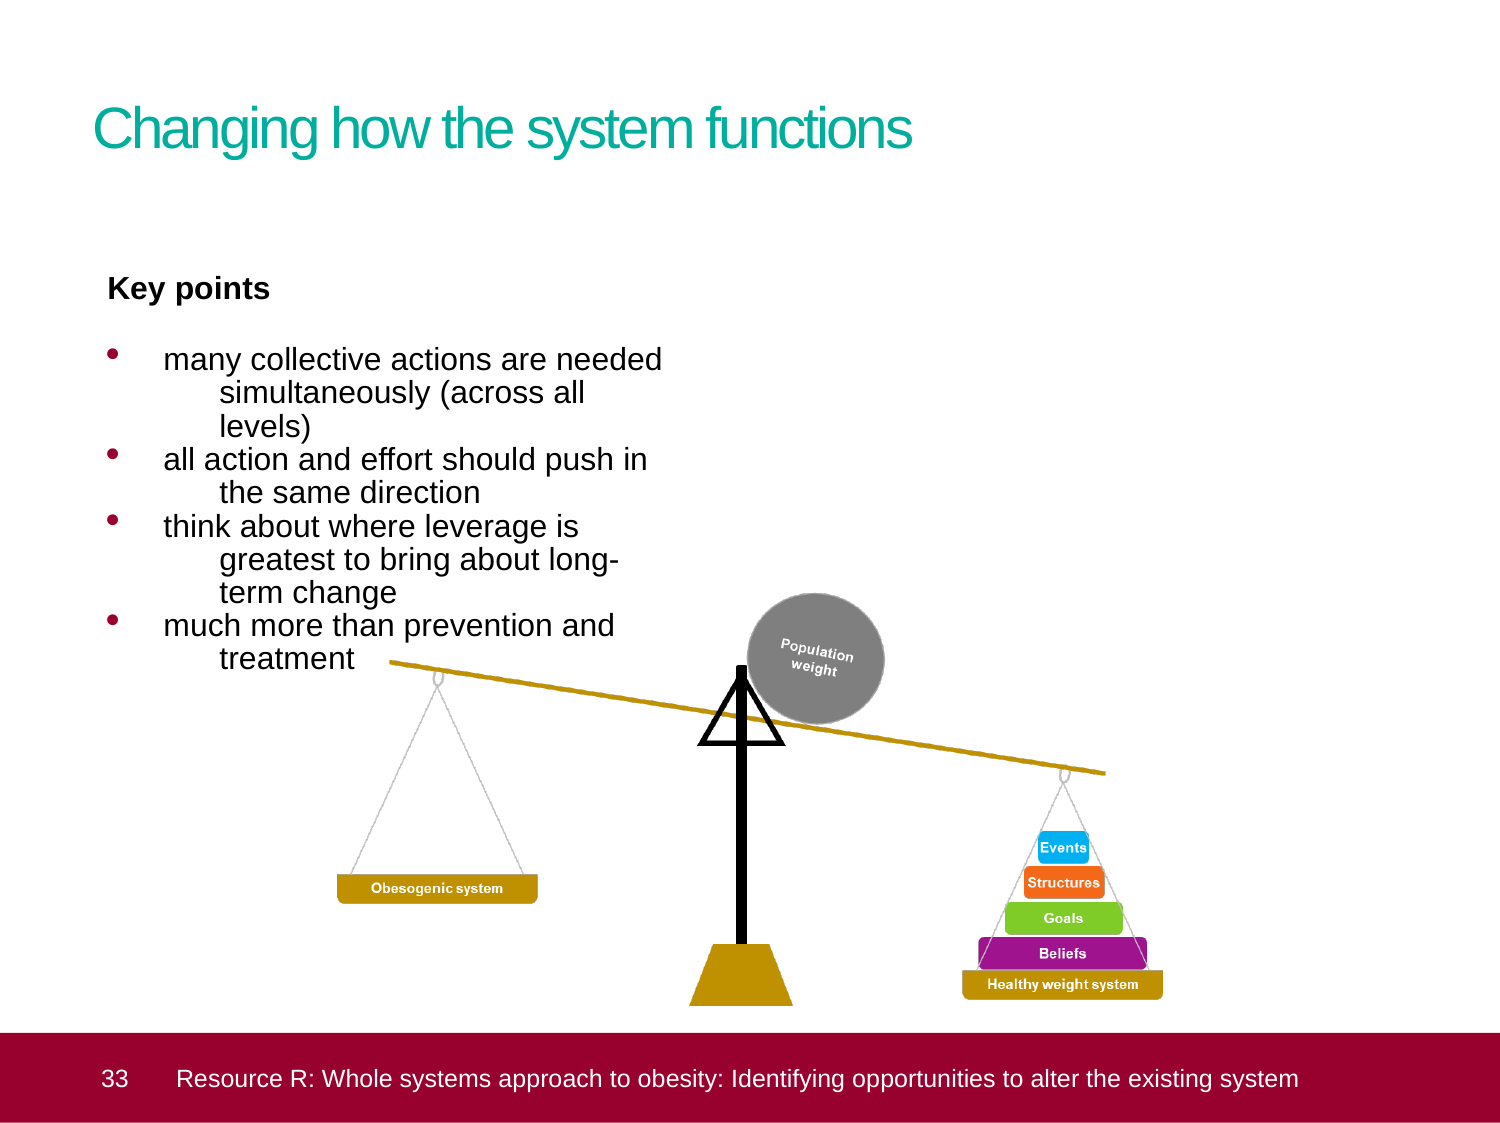

# Changing how the system functions
Key points
many collective actions are needed simultaneously (across all levels)
all action and effort should push in the same direction
think about where leverage is greatest to bring about long-term change
much more than prevention and treatment
 32
Resource R: Whole systems approach to obesity: Identifying opportunities to alter the existing system